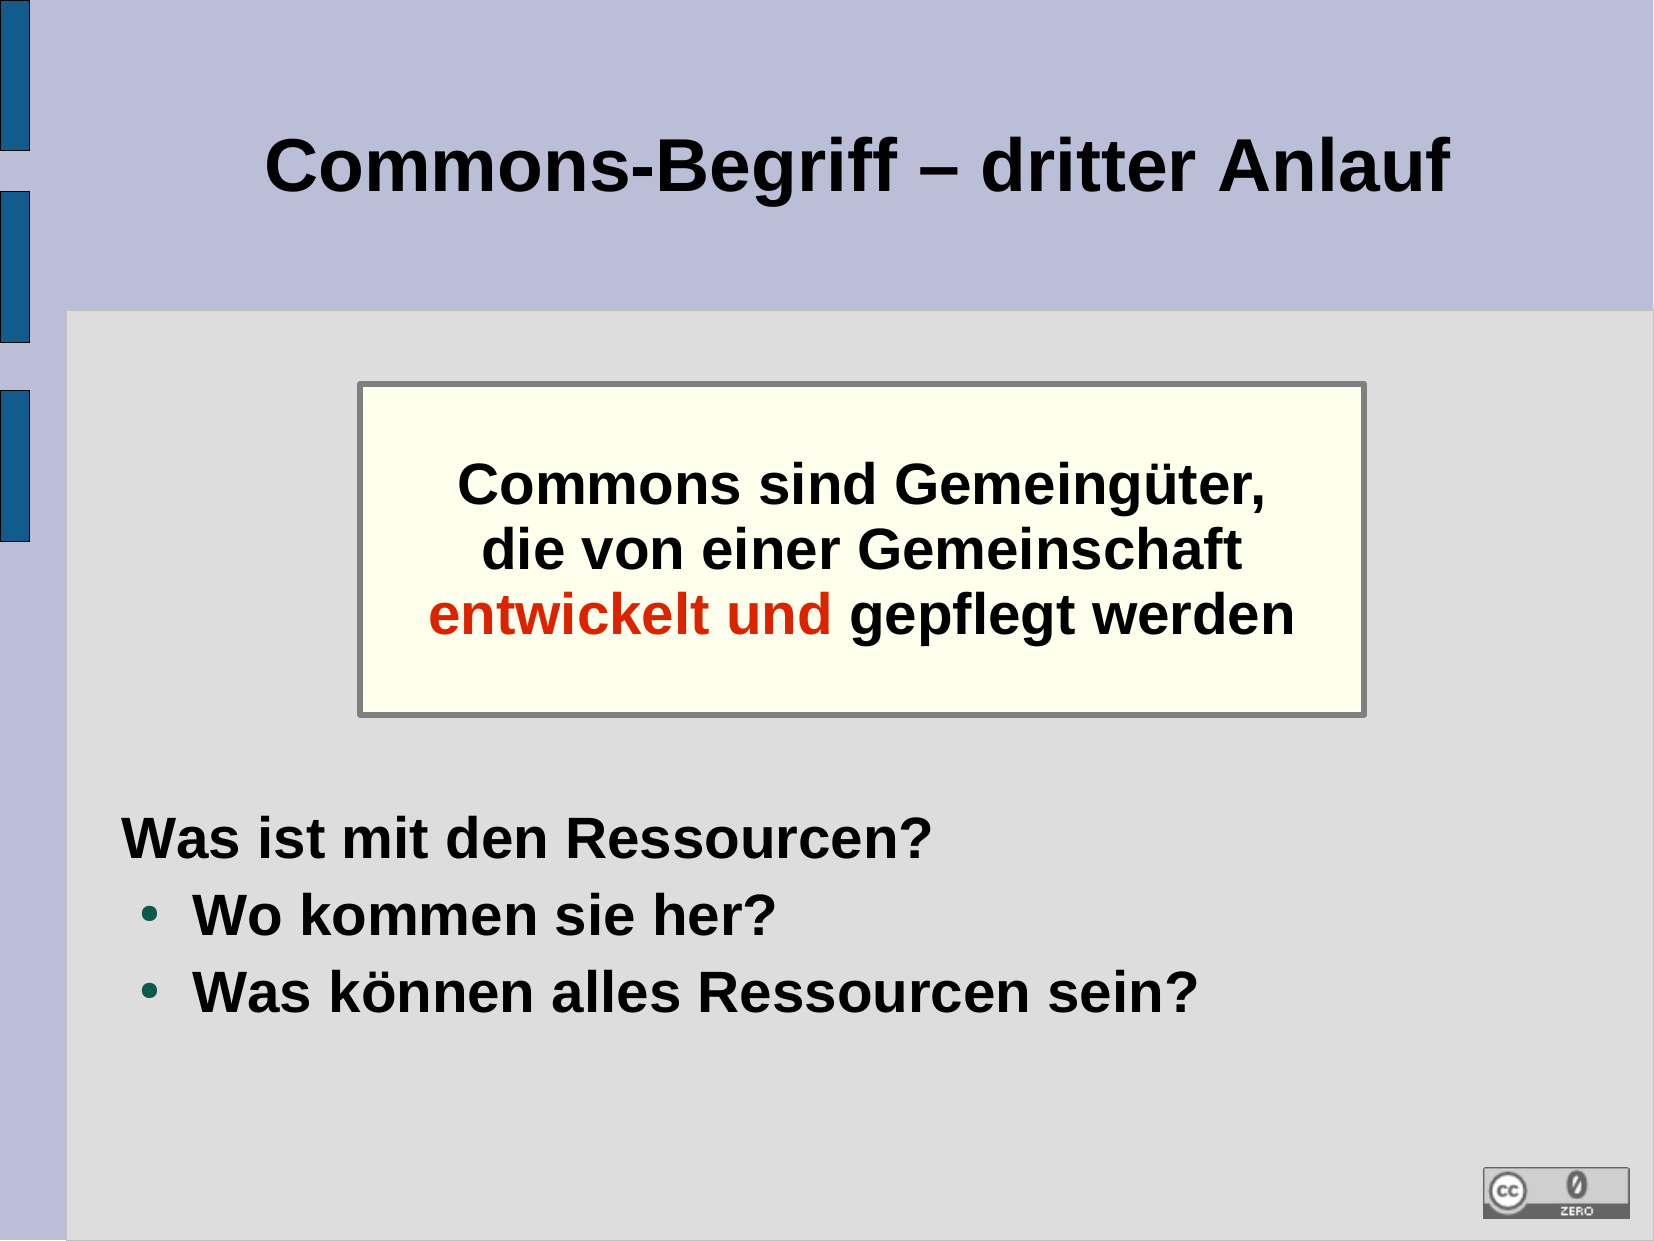

# Commons-Begriff – dritter Anlauf
Was ist mit den Ressourcen?
Wo kommen sie her?
Was können alles Ressourcen sein?
Commons sind Gemeingüter,
die von einer Gemeinschaft
entwickelt und gepflegt werden